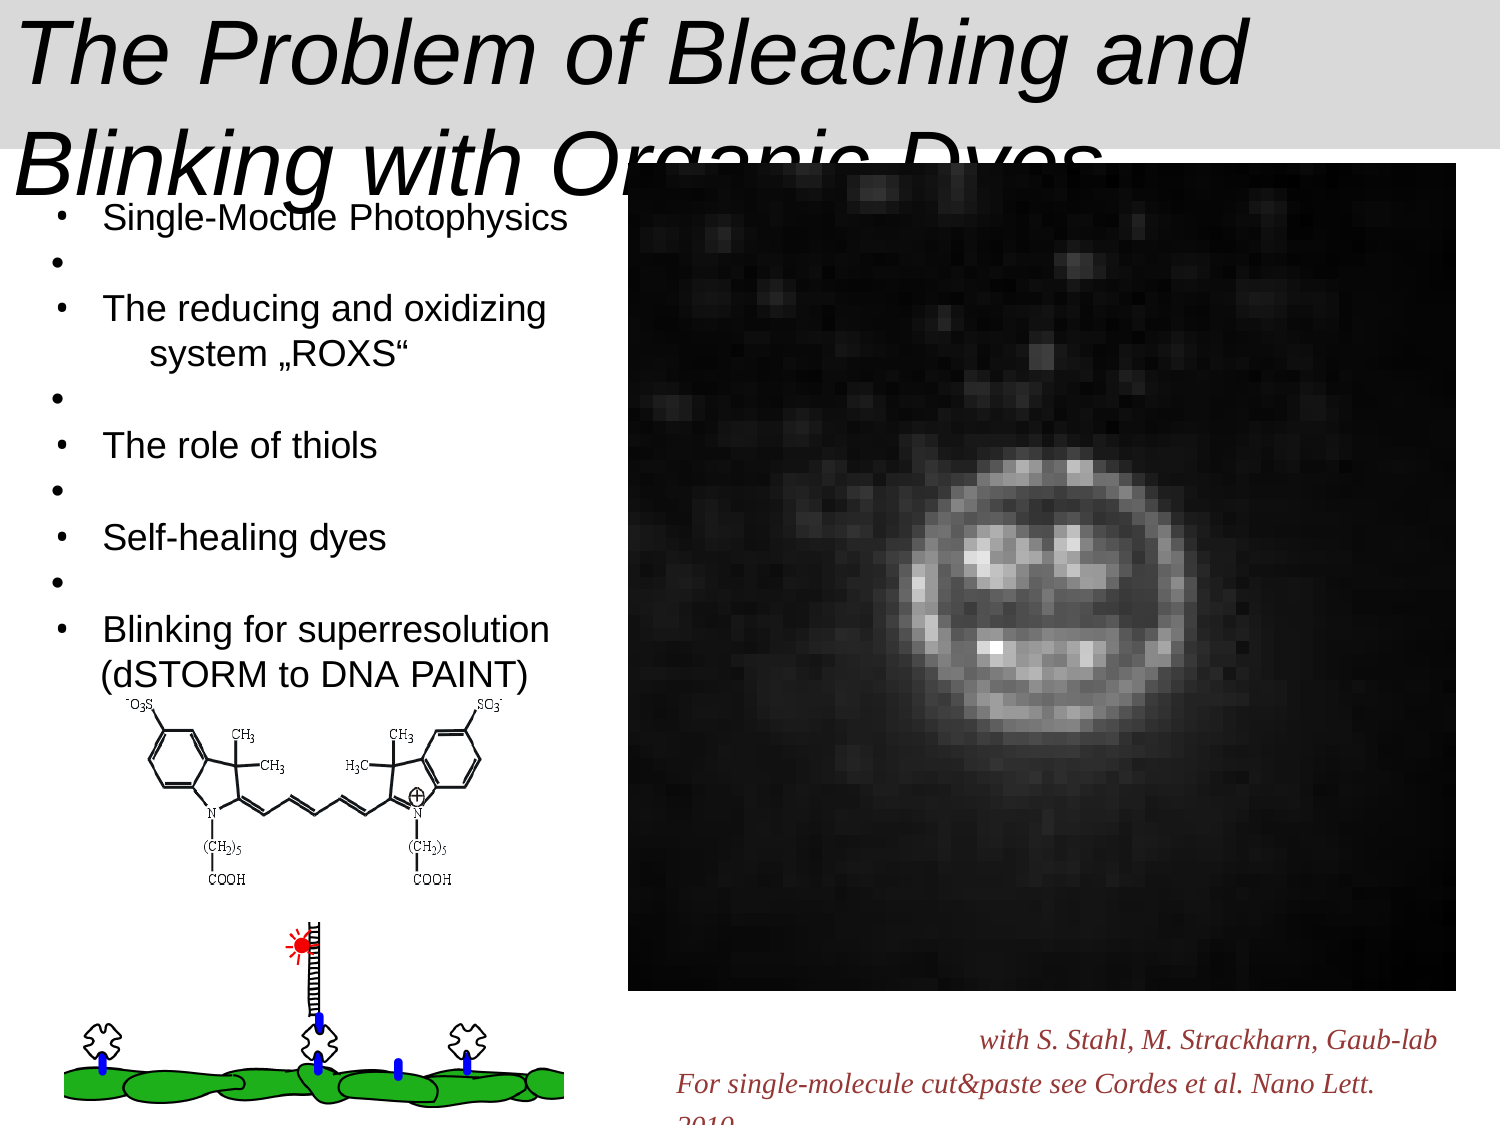

# The Problem of Bleaching and Blinking with Organic Dyes
Single-Mocule Photophysics
The reducing and oxidizing system „ROXS“
The role of thiols
Self-healing dyes
Blinking for superresolution
(dSTORM to DNA PAINT)
+
with S. Stahl, M. Strackharn, Gaub-lab For single-molecule cut&paste see Cordes et al. Nano Lett. 2010